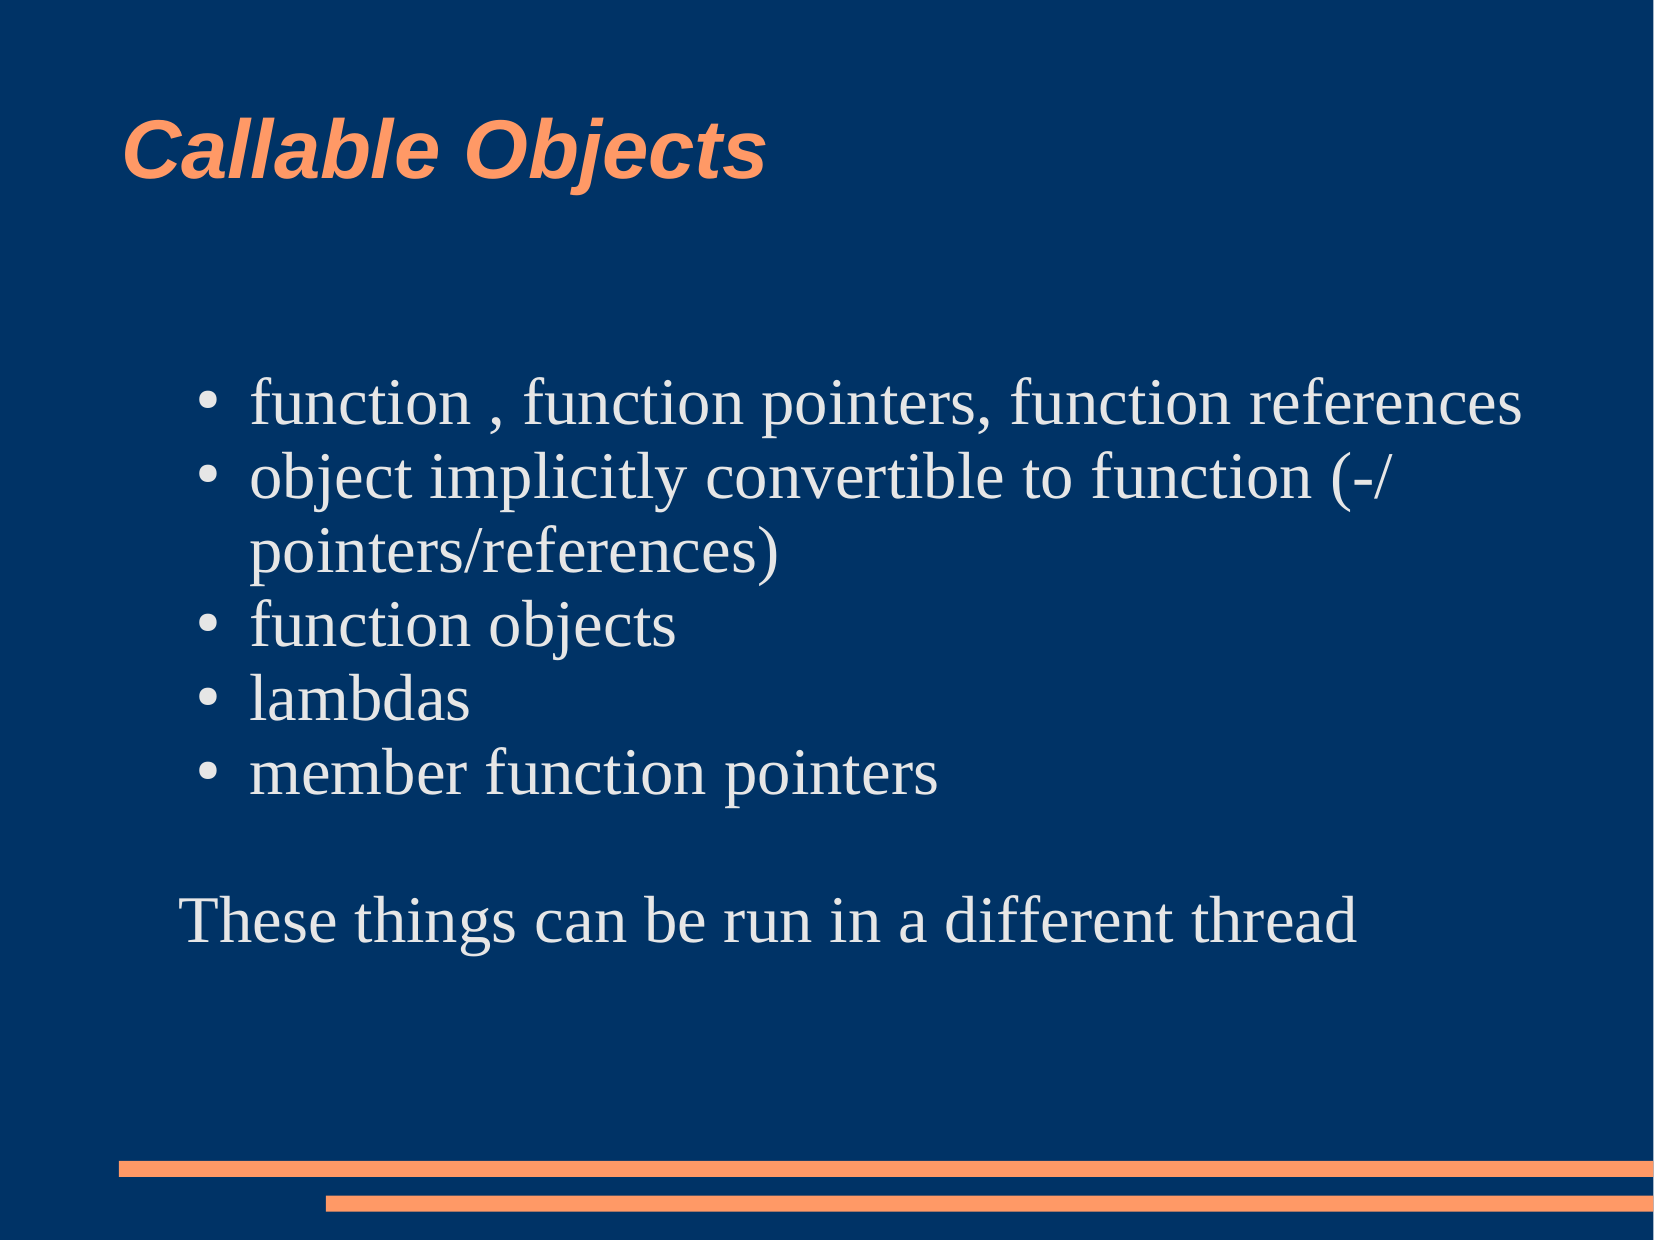

# Callable Objects
function , function pointers, function references
object implicitly convertible to function (-/pointers/references)
function objects
lambdas
member function pointers
These things can be run in a different thread